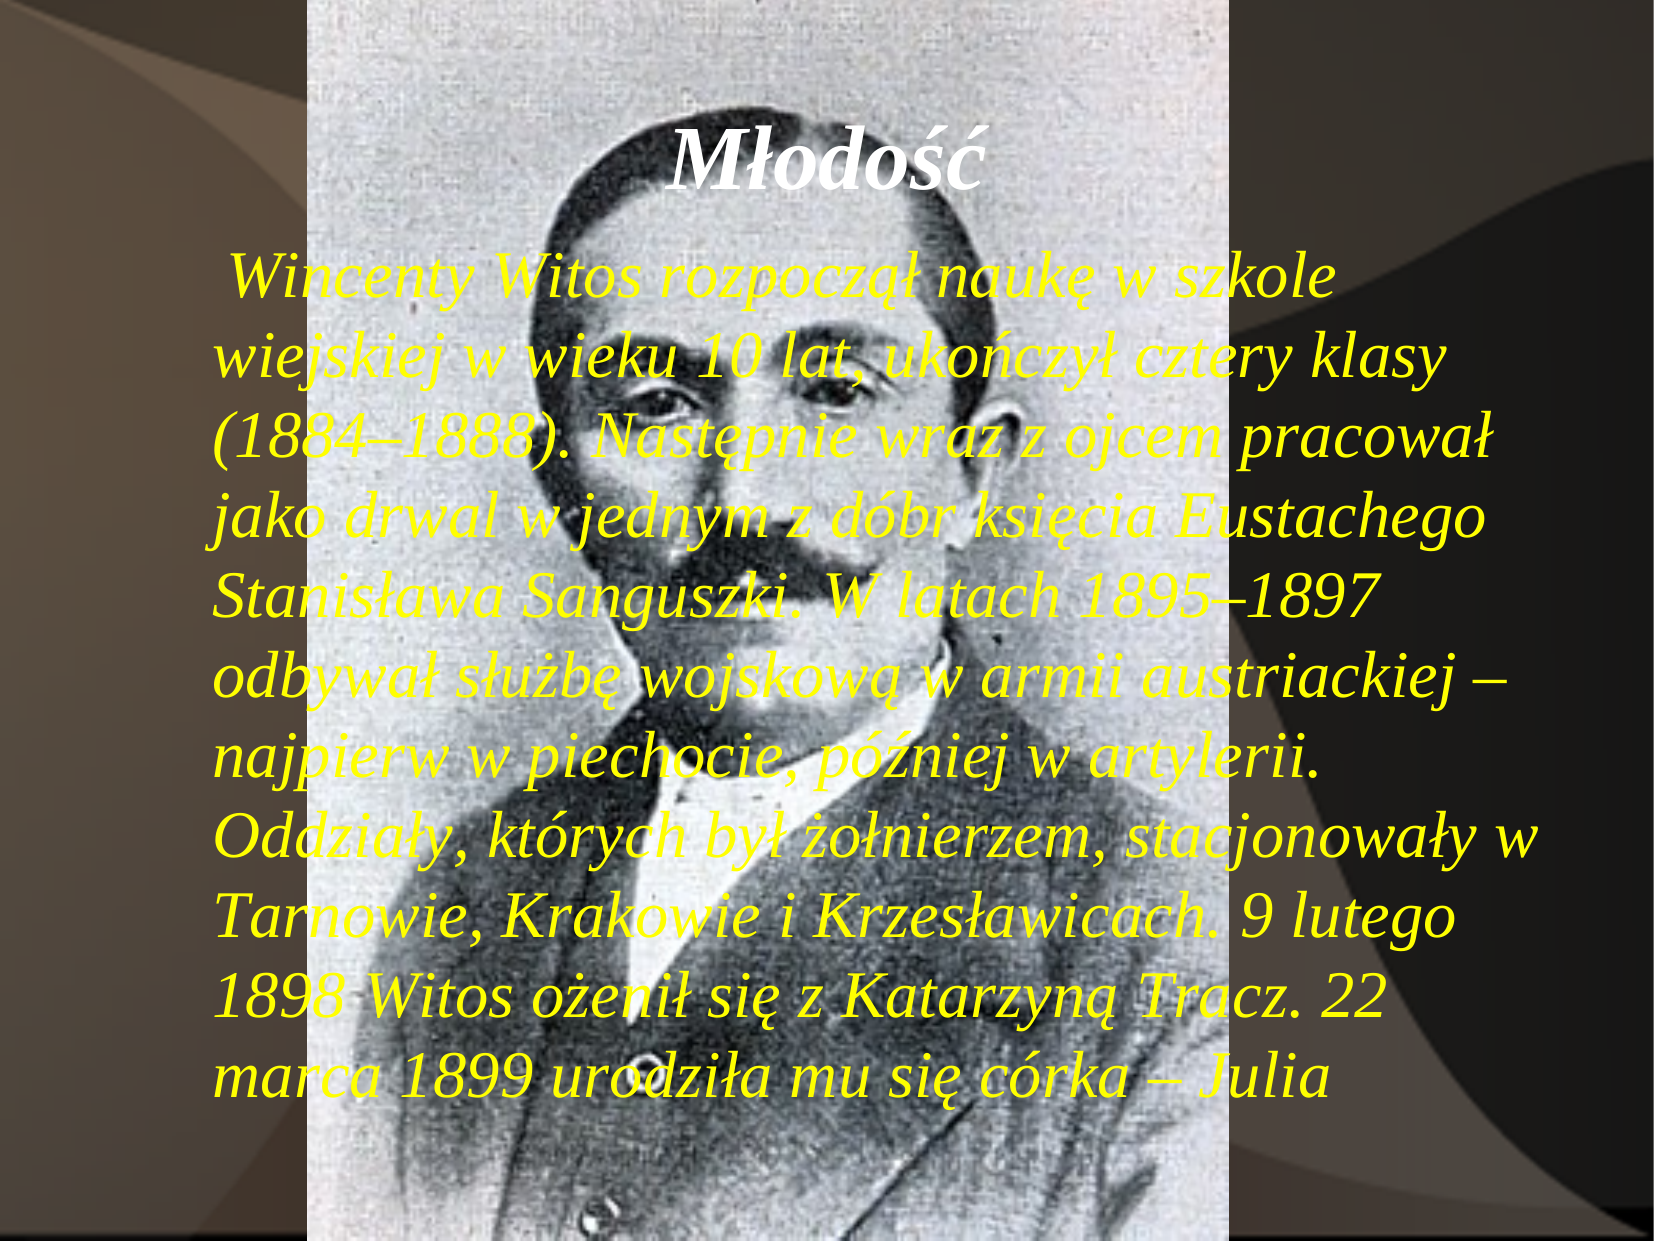

# Młodość
 Wincenty Witos rozpoczął naukę w szkole wiejskiej w wieku 10 lat, ukończył cztery klasy (1884–1888). Następnie wraz z ojcem pracował jako drwal w jednym z dóbr księcia Eustachego Stanisława Sanguszki. W latach 1895–1897 odbywał służbę wojskową w armii austriackiej – najpierw w piechocie, później w artylerii. Oddziały, których był żołnierzem, stacjonowały w Tarnowie, Krakowie i Krzesławicach. 9 lutego 1898 Witos ożenił się z Katarzyną Tracz. 22 marca 1899 urodziła mu się córka – Julia